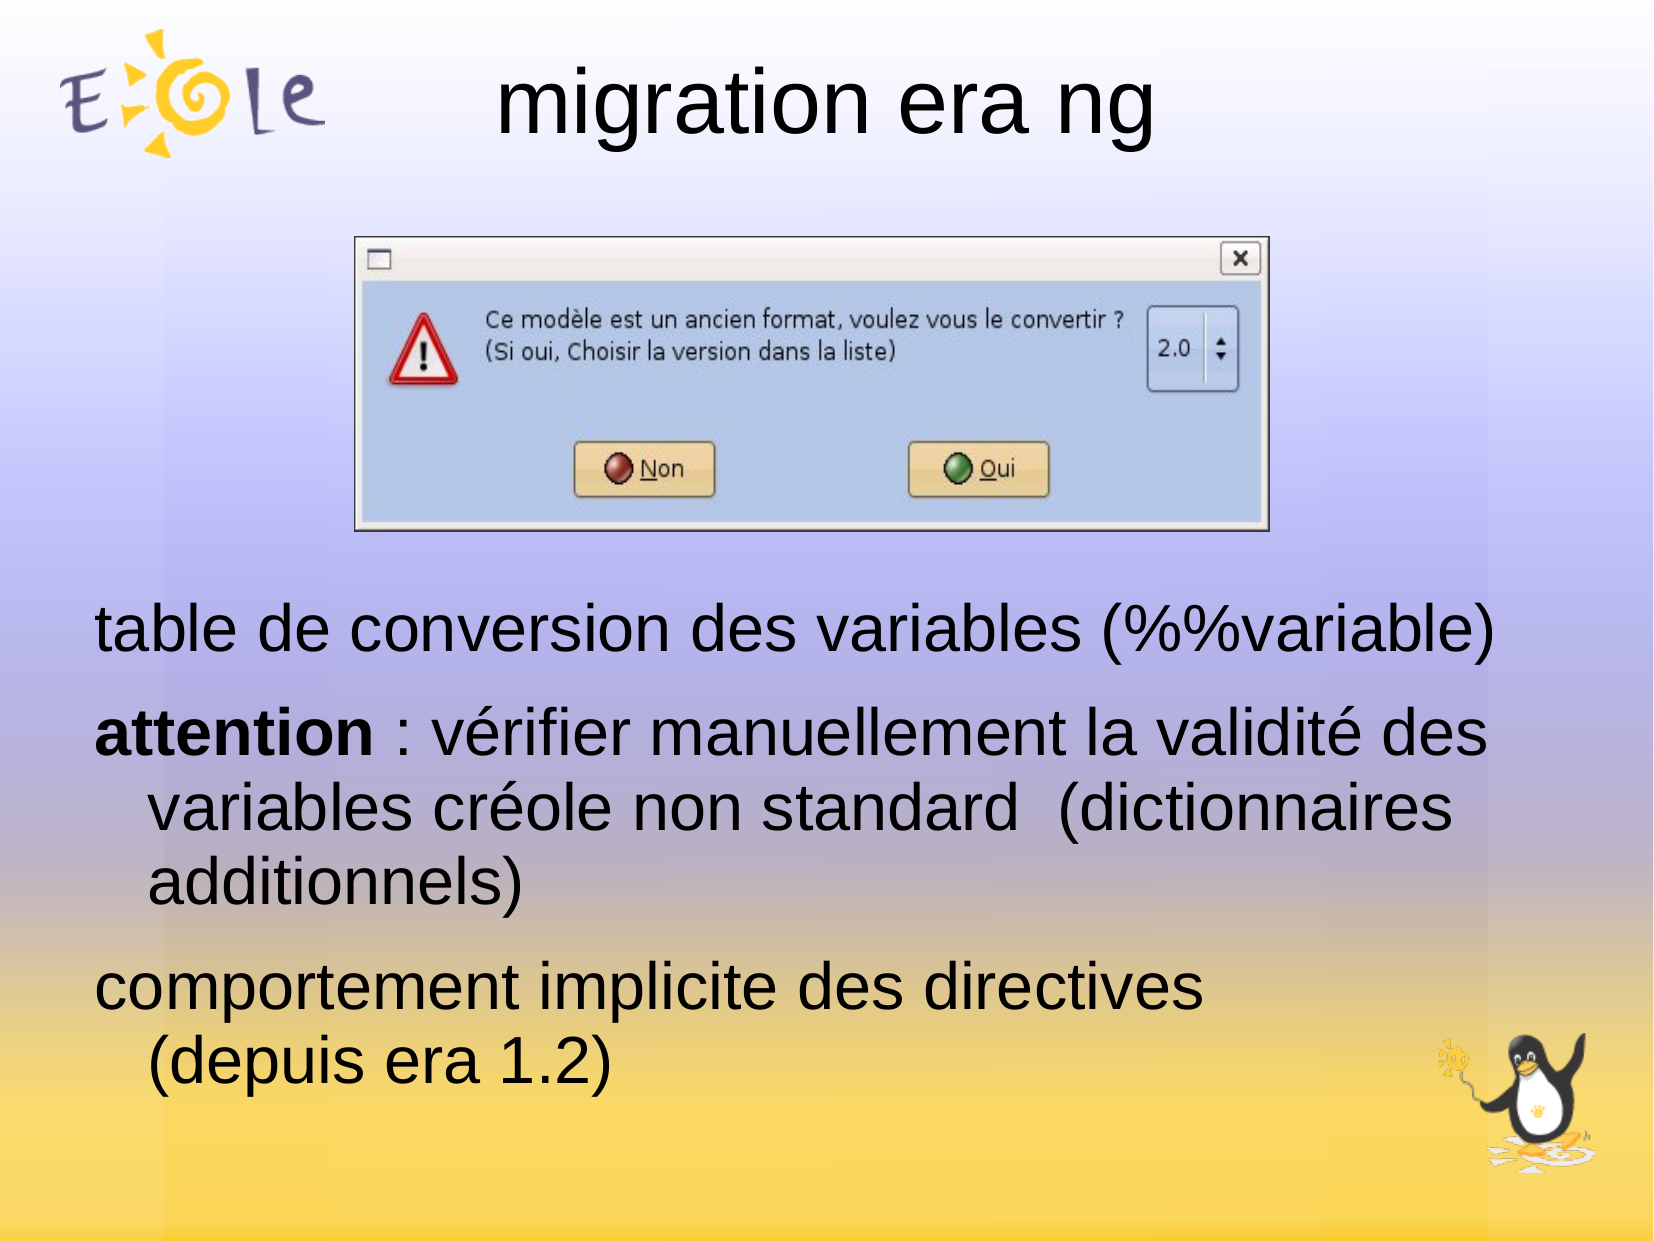

# migration era ng
table de conversion des variables (%%variable)
attention : vérifier manuellement la validité des variables créole non standard (dictionnaires additionnels)
comportement implicite des directives
(depuis era 1.2)